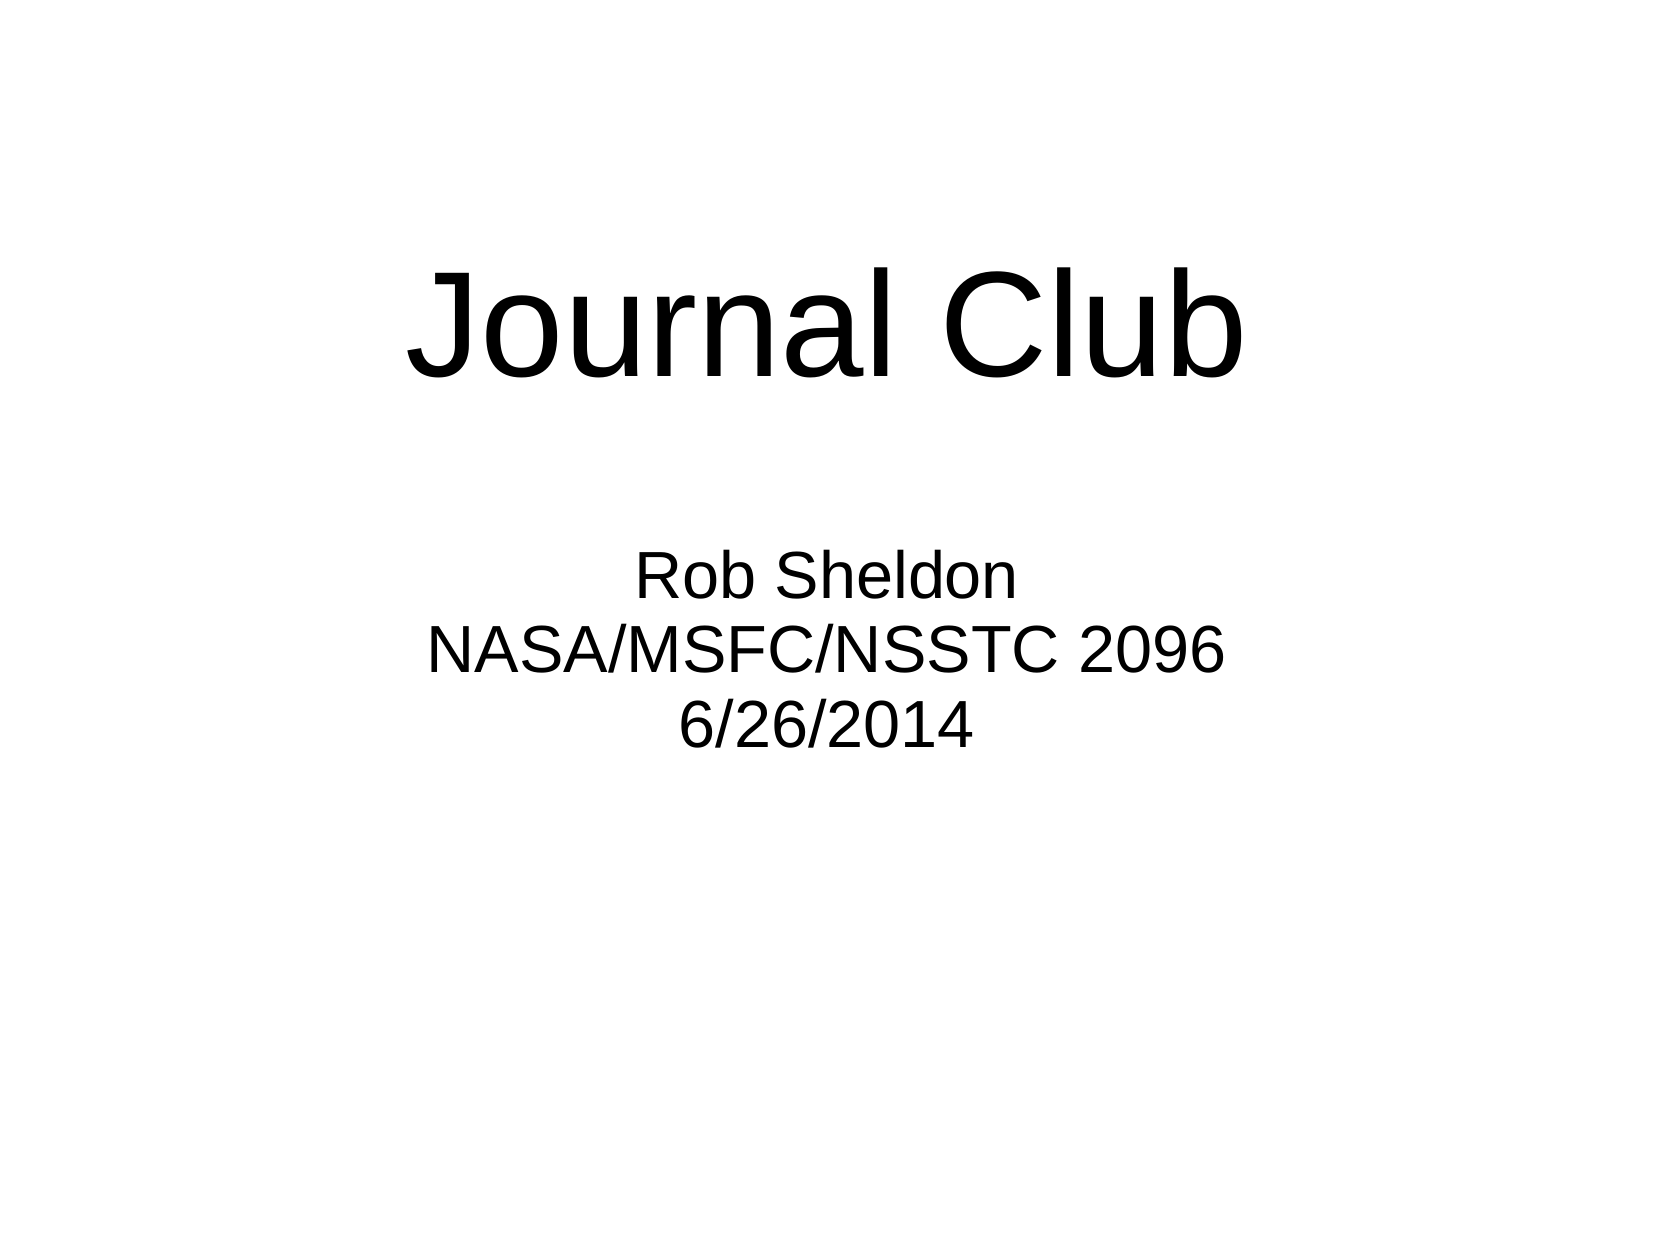

# Journal Club
Rob Sheldon
NASA/MSFC/NSSTC 2096
6/26/2014